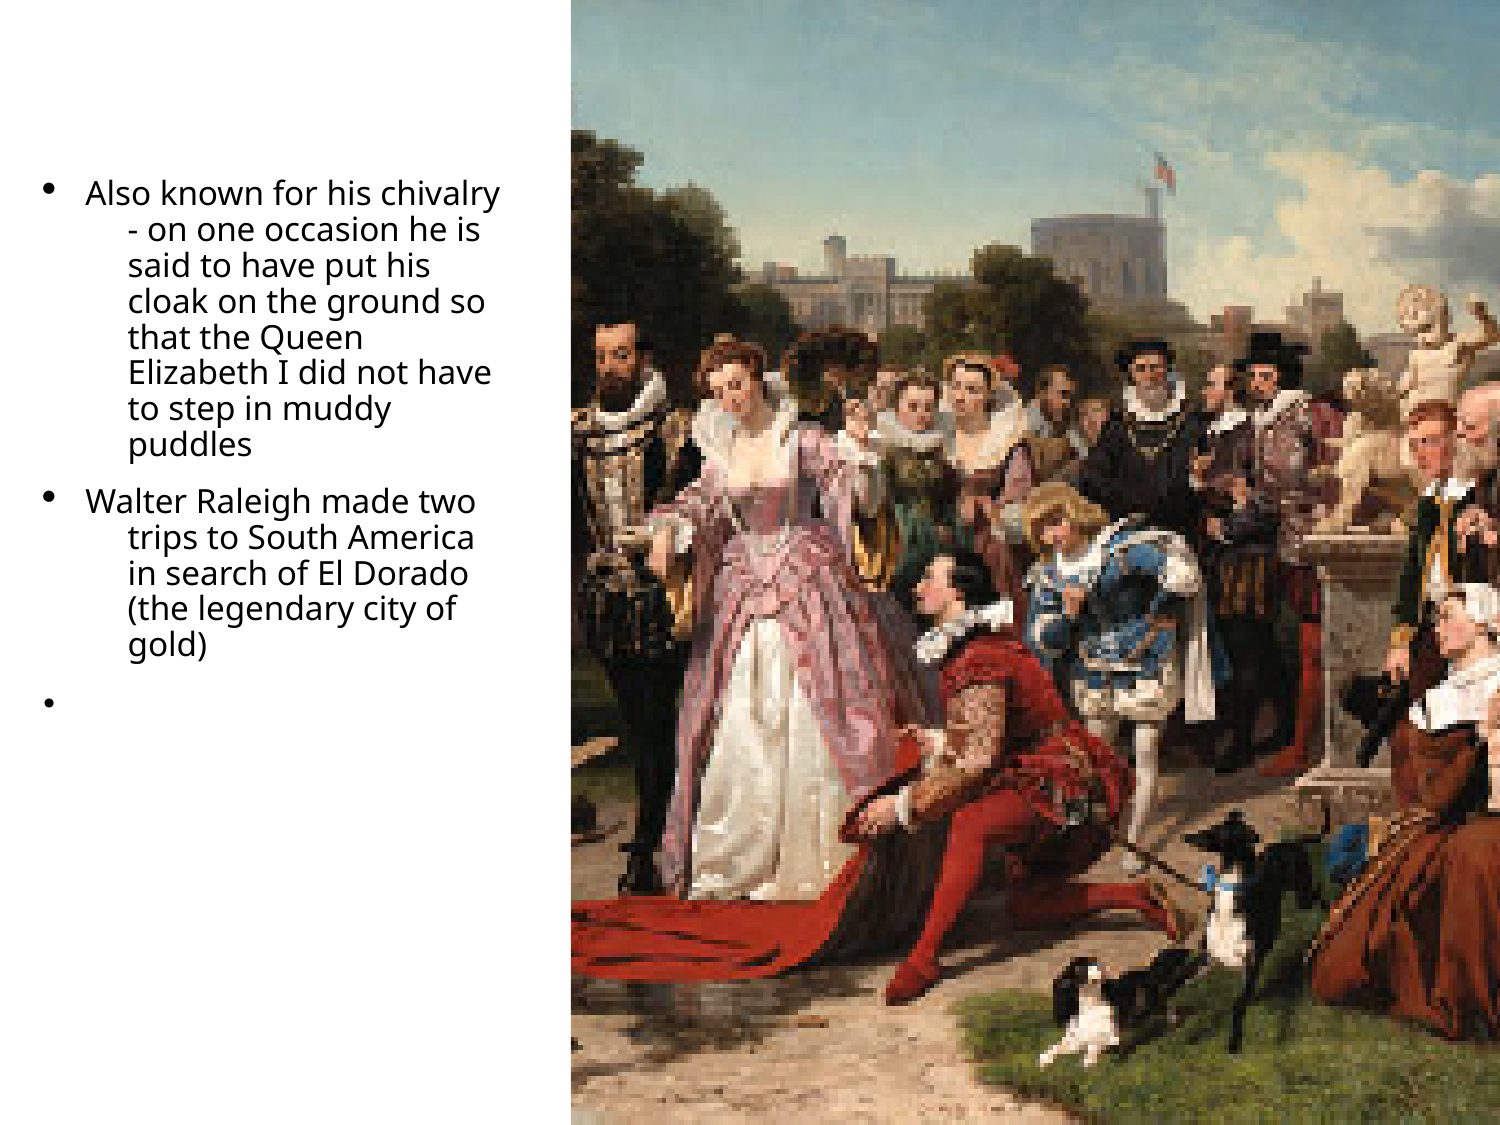

# Also known for his chivalry - on one occasion he is said to have put his cloak on the ground so that the Queen Elizabeth I did not have to step in muddy puddles
Walter Raleigh made two trips to South America in search of El Dorado (the legendary city of gold)